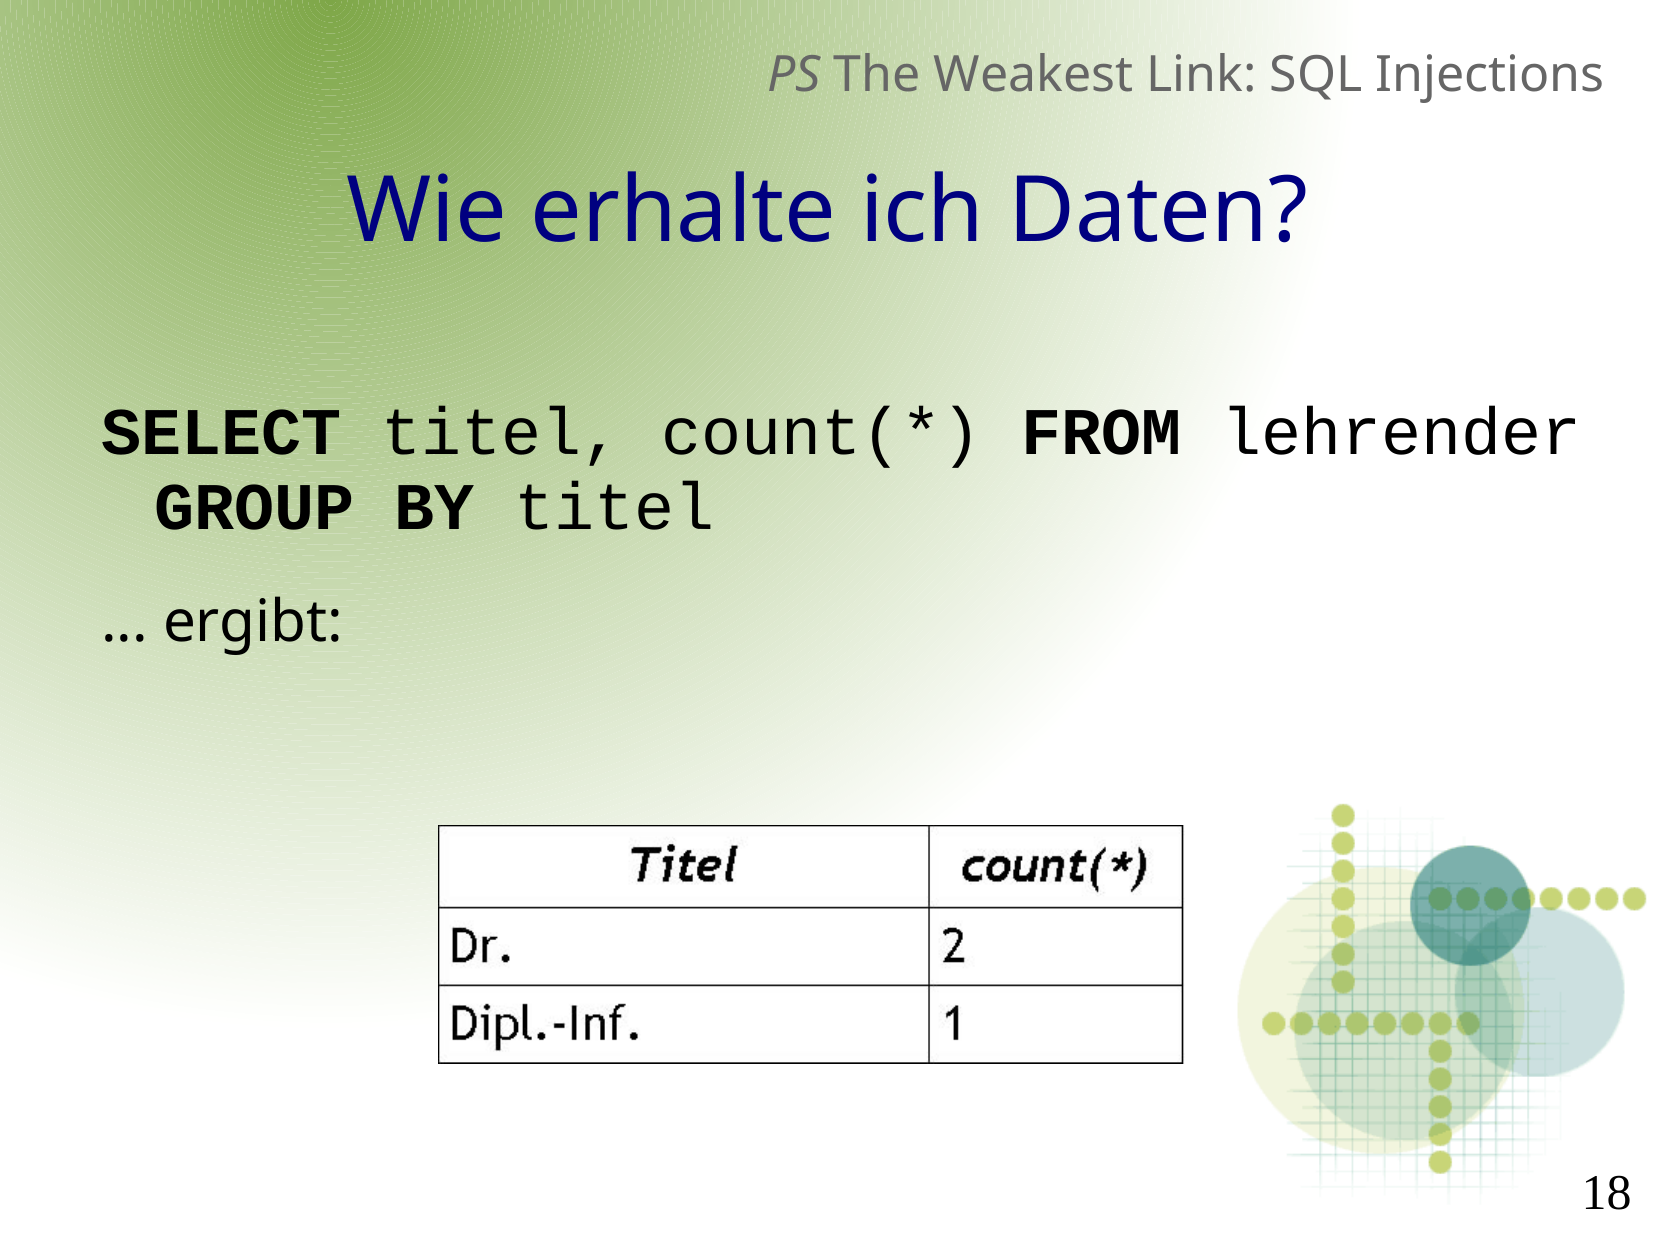

# Wie erhalte ich Daten?
SELECT titel, count(*) FROM lehrender GROUP BY titel
... ergibt: